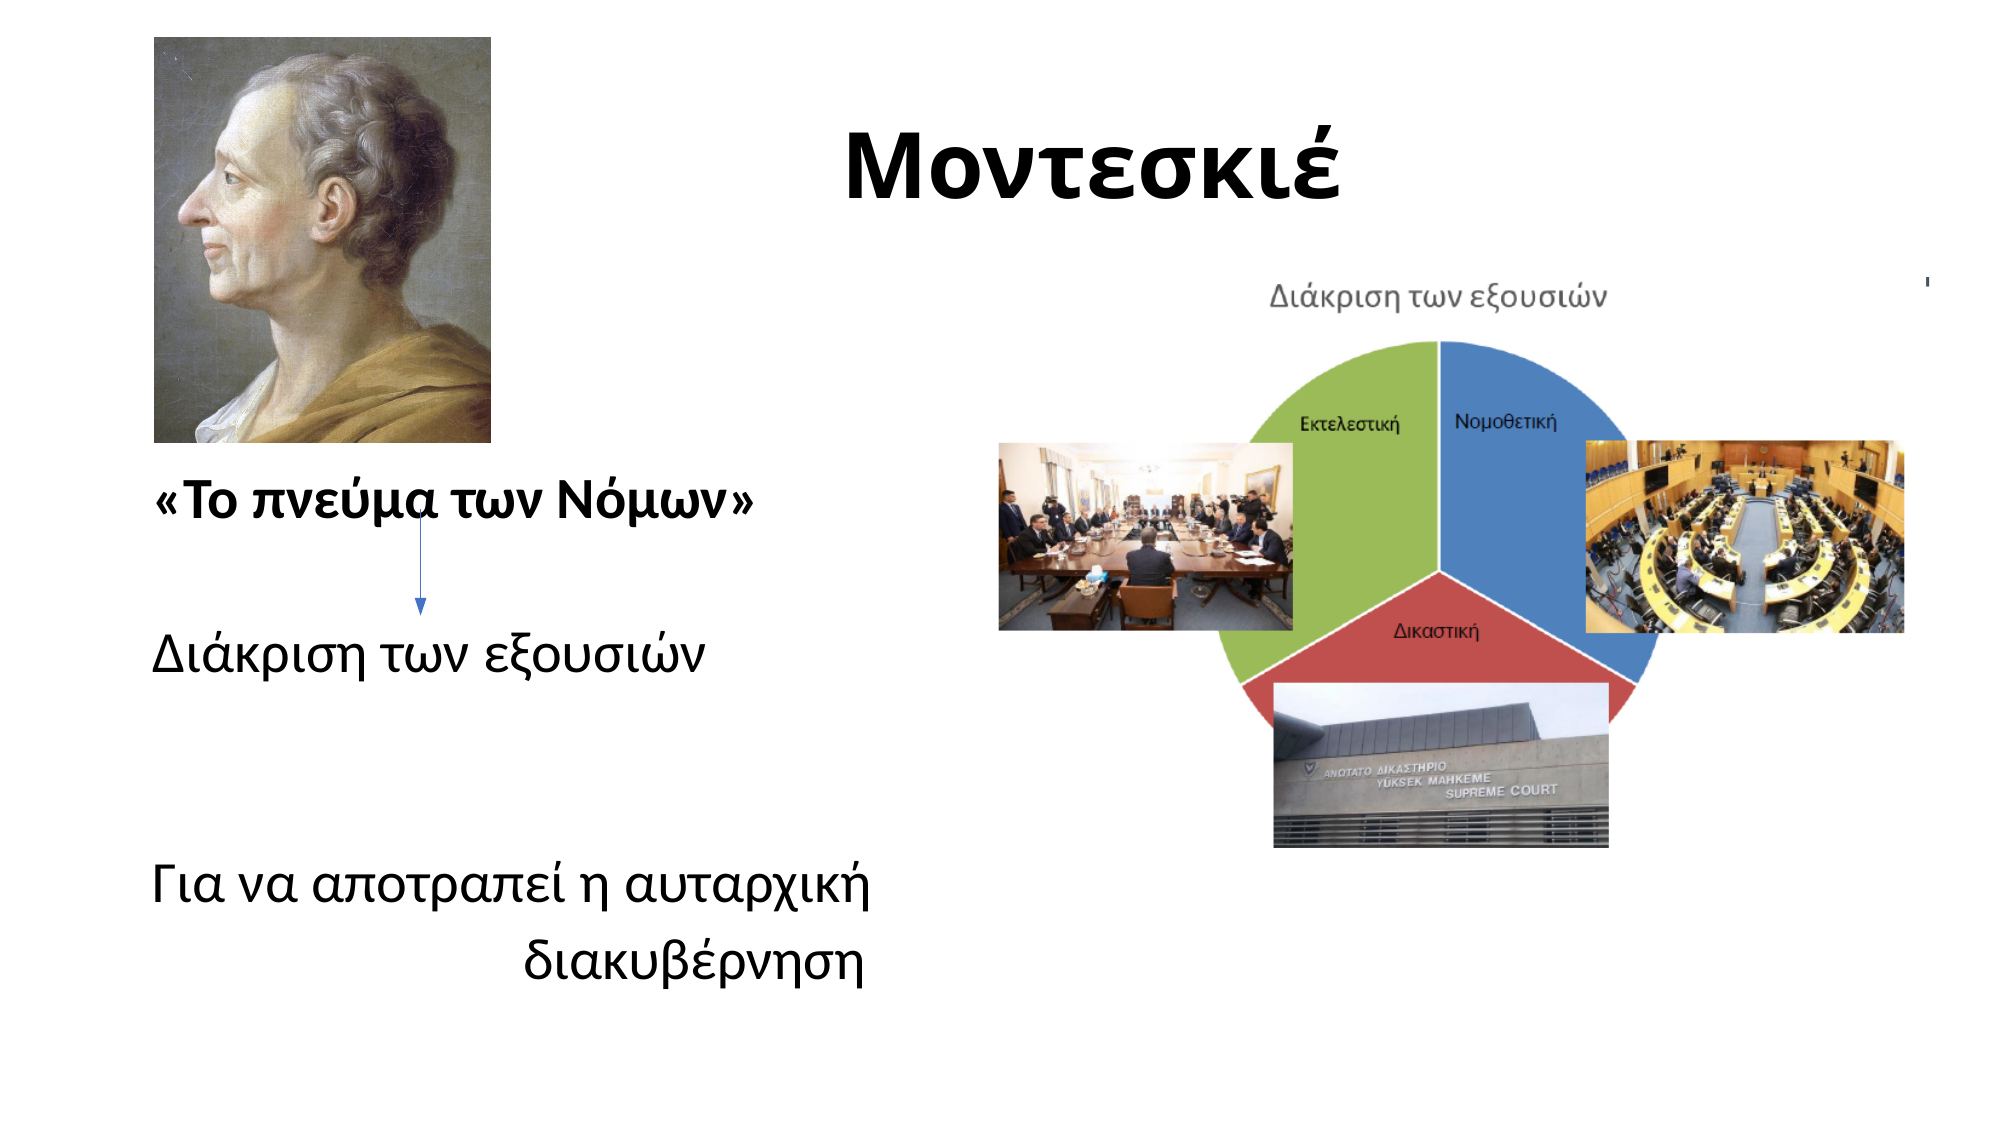

# Μοντεσκιέ
«Το πνεύμα των Νόμων»
Διάκριση των εξουσιών
Για να αποτραπεί η αυταρχική
 διακυβέρνηση